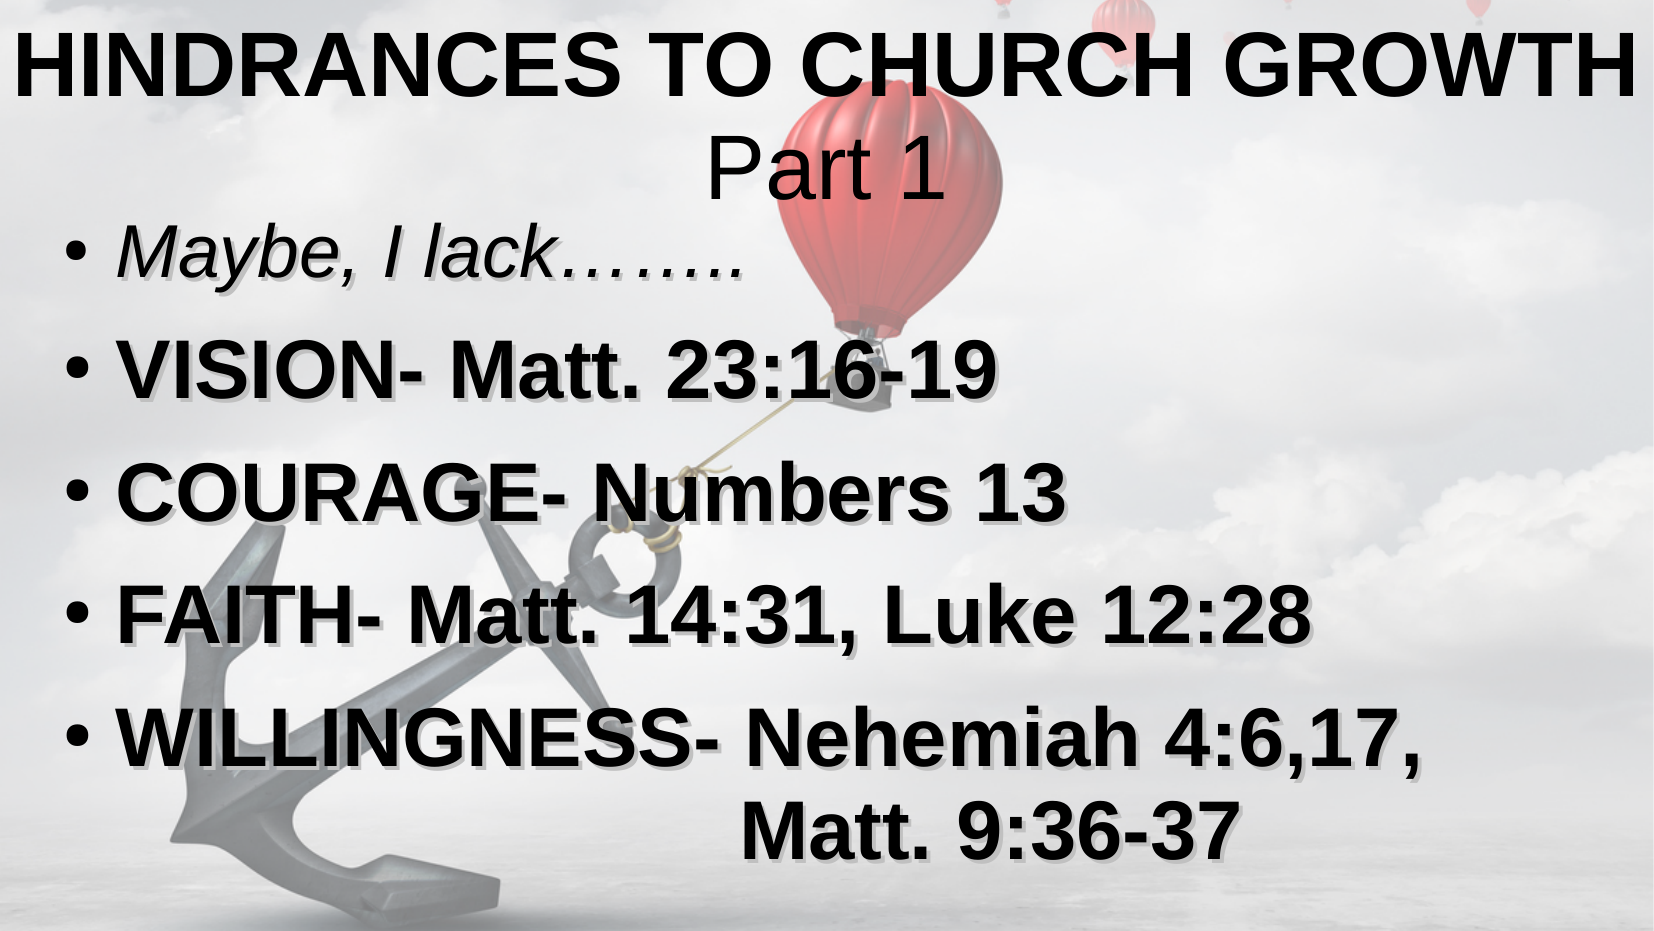

# HINDRANCES TO CHURCH GROWTH Part 1
Maybe, I lack……..
VISION- Matt. 23:16-19
COURAGE- Numbers 13
FAITH- Matt. 14:31, Luke 12:28
WILLINGNESS- Nehemiah 4:6,17, 											 Matt. 9:36-37